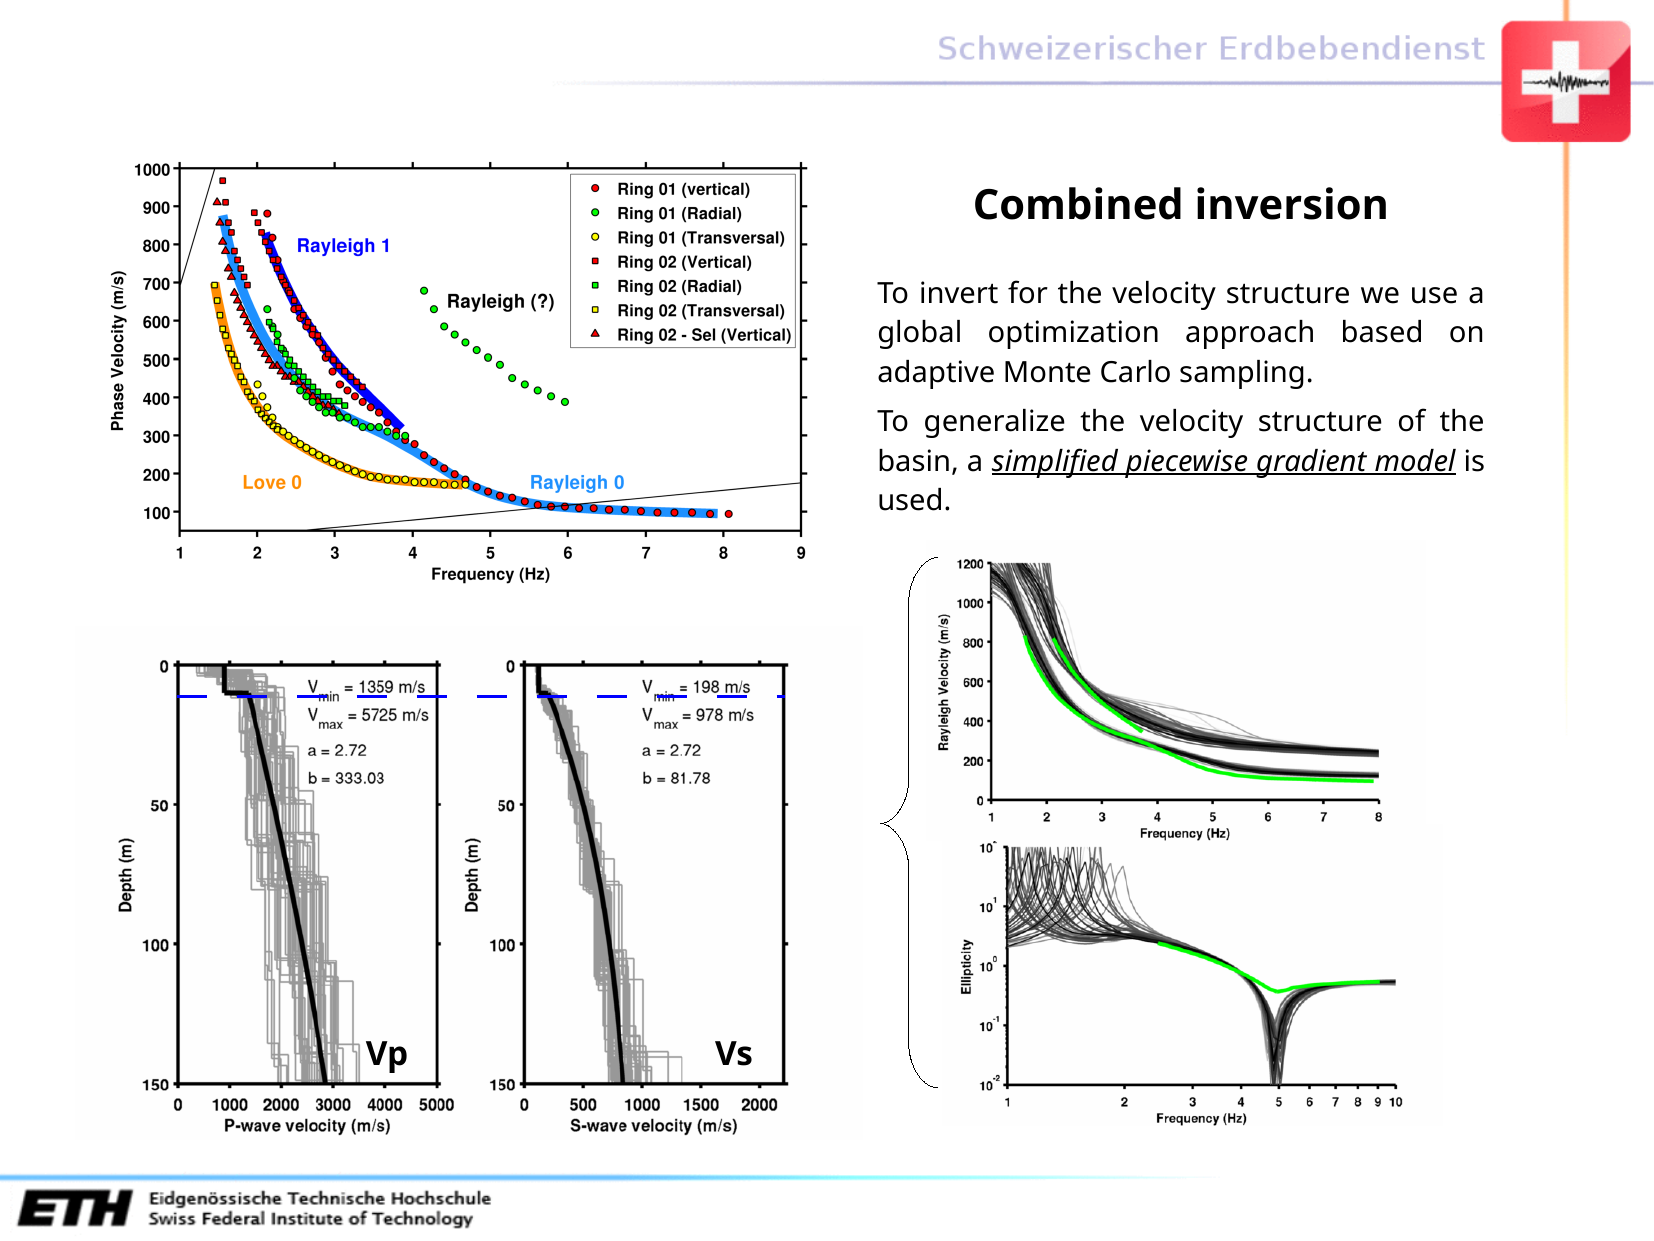

Combined inversion
To invert for the velocity structure we use a global optimization approach based on adaptive Monte Carlo sampling.
To generalize the velocity structure of the basin, a simplified piecewise gradient model is used.
Vs
Vp